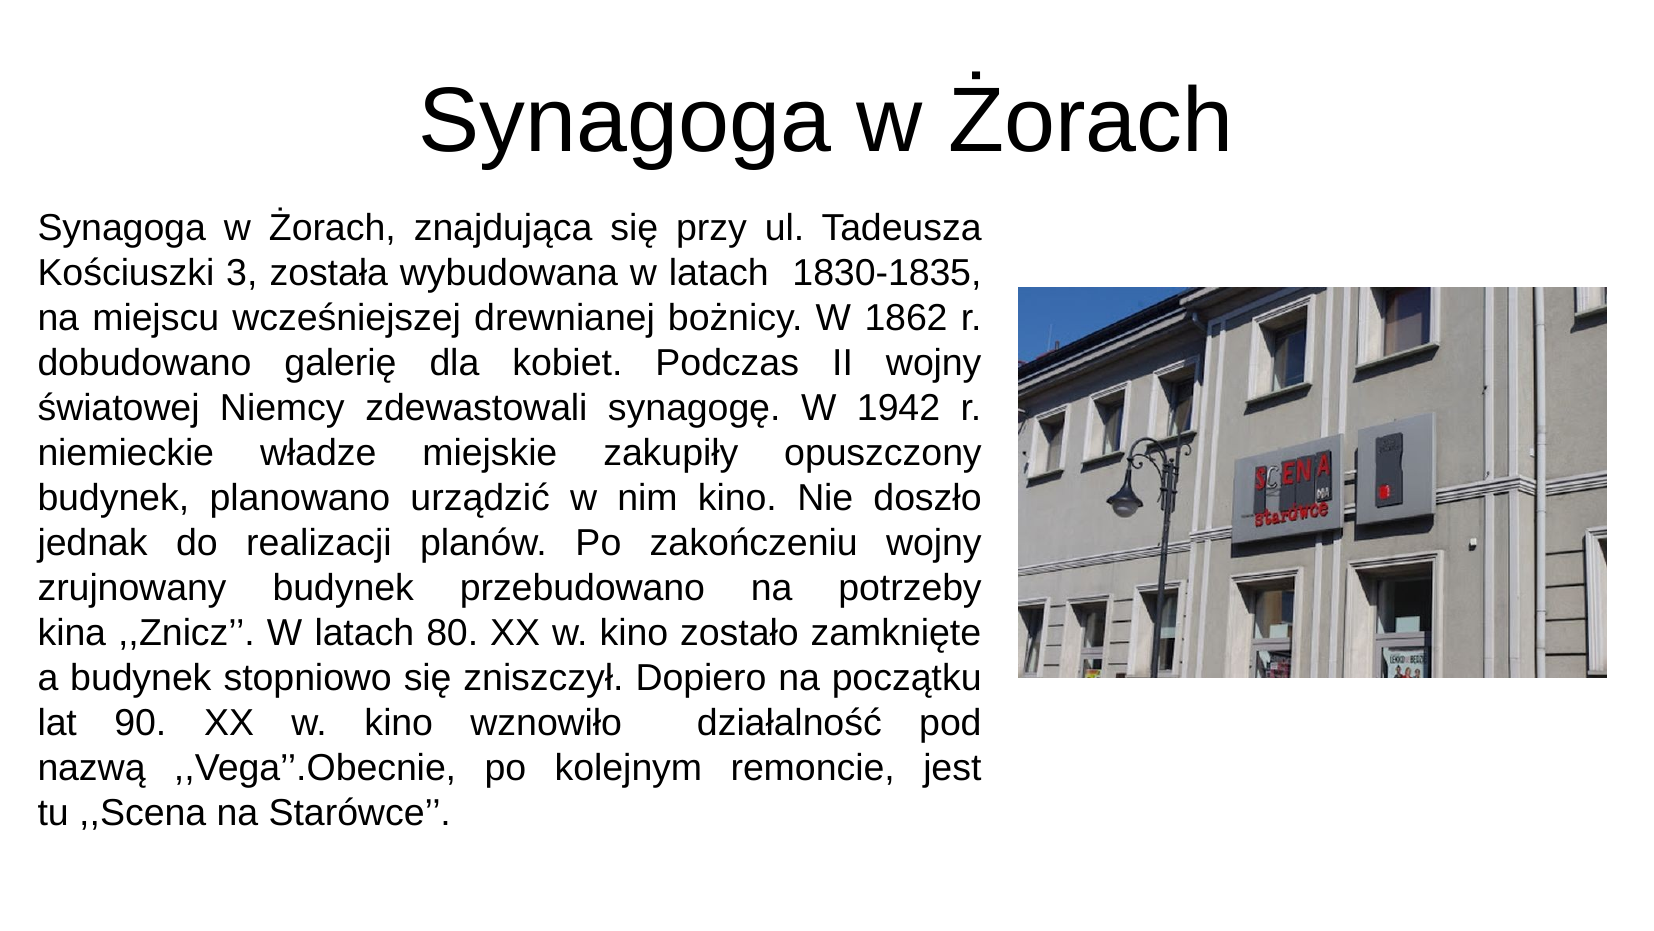

# Synagoga w Żorach
Synagoga w Żorach, znajdująca się przy ul. Tadeusza Kościuszki 3, została wybudowana w latach 1830-1835, na miejscu wcześniejszej drewnianej bożnicy. W 1862 r. dobudowano galerię dla kobiet. Podczas II wojny światowej Niemcy zdewastowali synagogę. W 1942 r. niemieckie władze miejskie zakupiły opuszczony budynek, planowano urządzić w nim kino. Nie doszło jednak do realizacji planów. Po zakończeniu wojny zrujnowany budynek przebudowano na potrzeby kina ,,Znicz’’. W latach 80. XX w. kino zostało zamknięte a budynek stopniowo się zniszczył. Dopiero na początku lat 90. XX w. kino wznowiło działalność pod nazwą ,,Vega’’.Obecnie, po kolejnym remoncie, jest tu ,,Scena na Starówce’’.